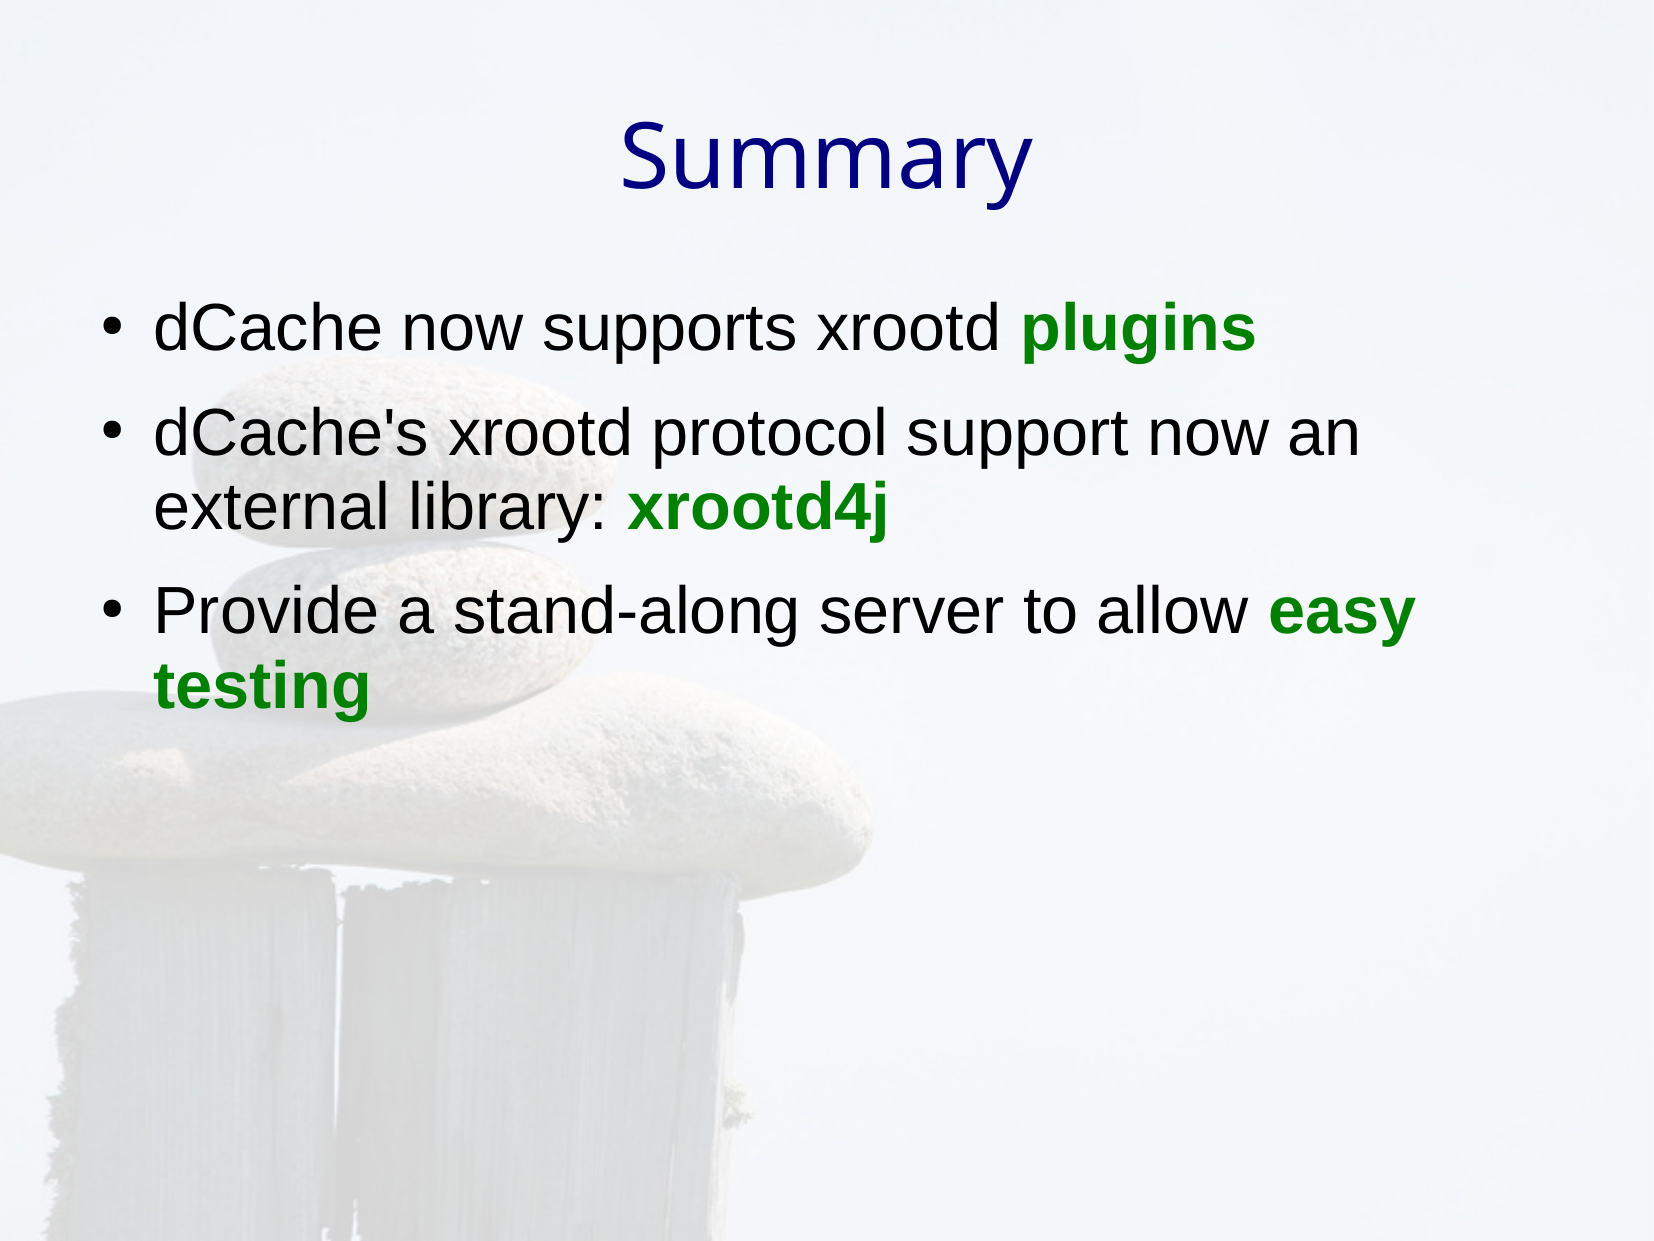

# Summary
dCache now supports xrootd plugins
dCache's xrootd protocol support now an external library: xrootd4j
Provide a stand-along server to allow easy testing